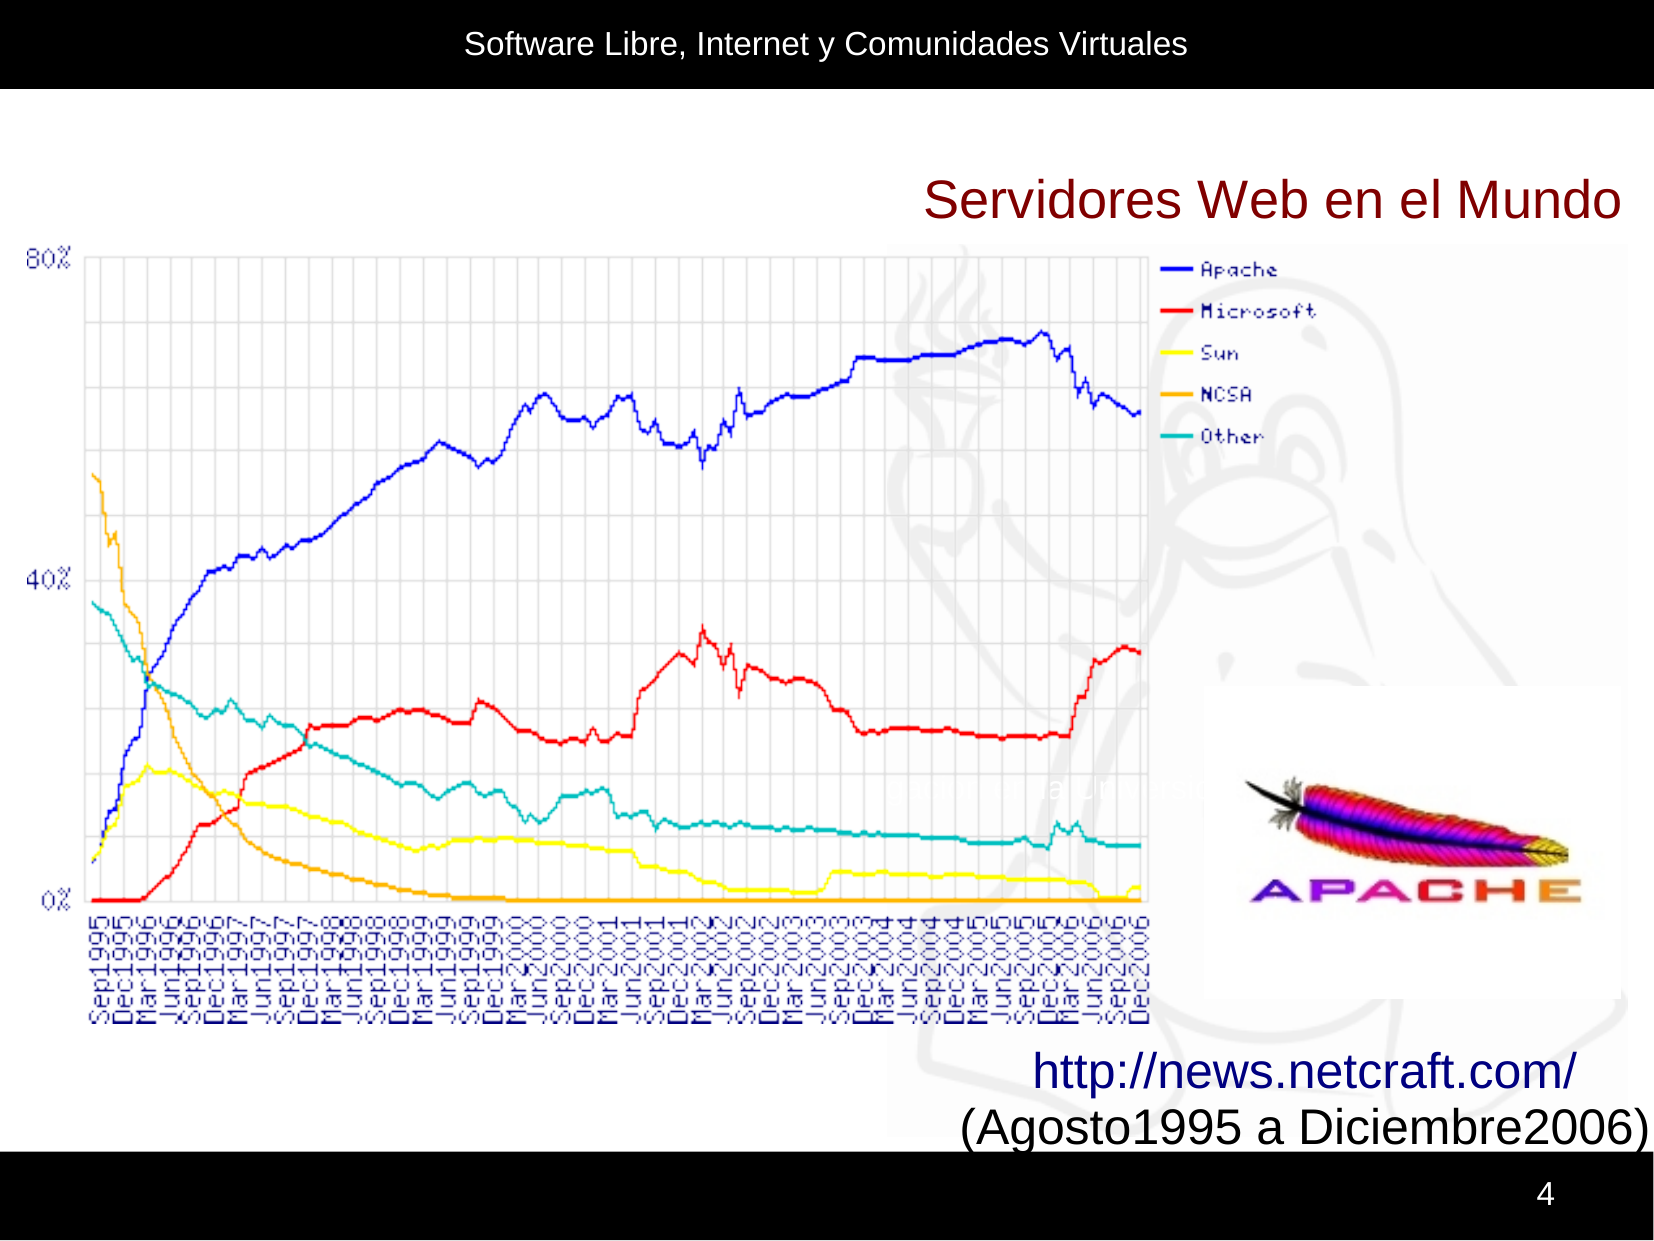

Software Libre, Internet y Comunidades Virtuales
# Servidores Web en el Mundo
http://news.netcraft.com/
(Agosto1995 a Diciembre2006)